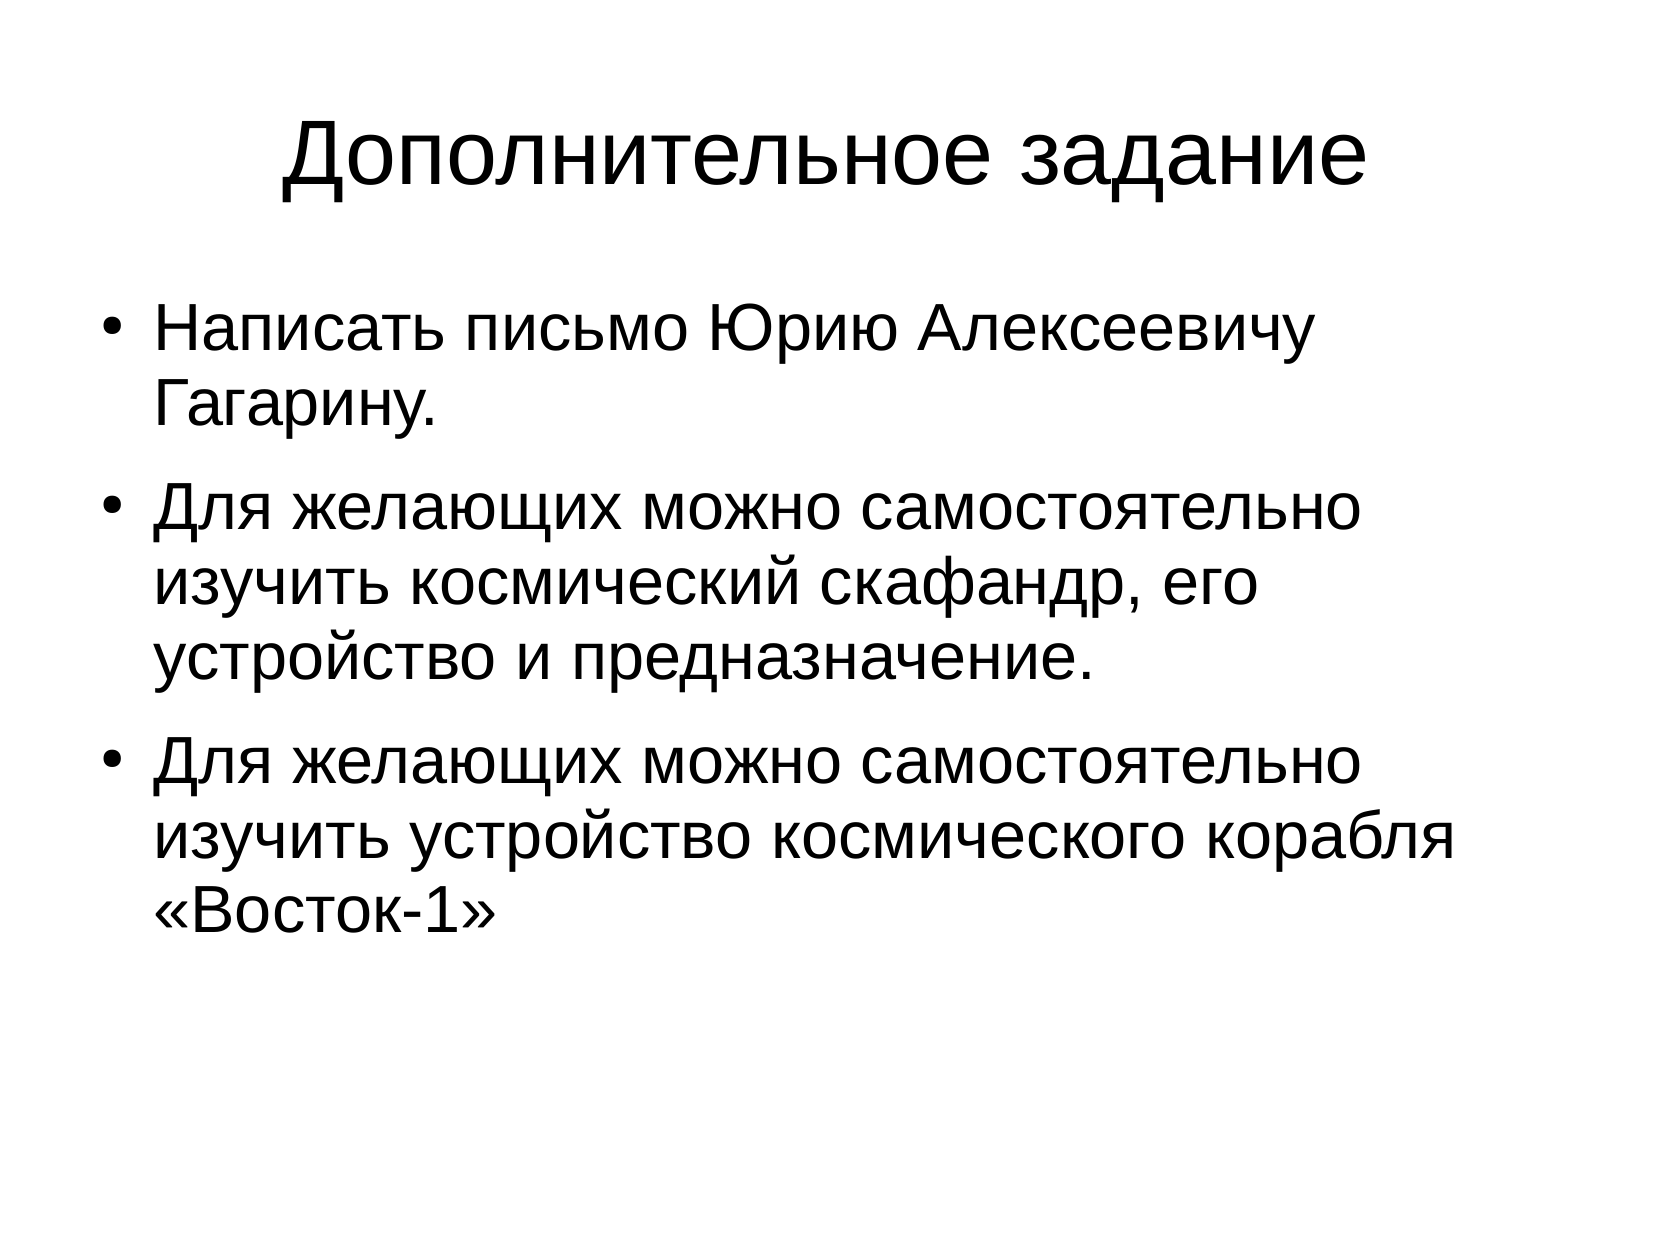

# Дополнительное задание
Написать письмо Юрию Алексеевичу Гагарину.
Для желающих можно самостоятельно изучить космический скафандр, его устройство и предназначение.
Для желающих можно самостоятельно изучить устройство космического корабля «Восток-1»